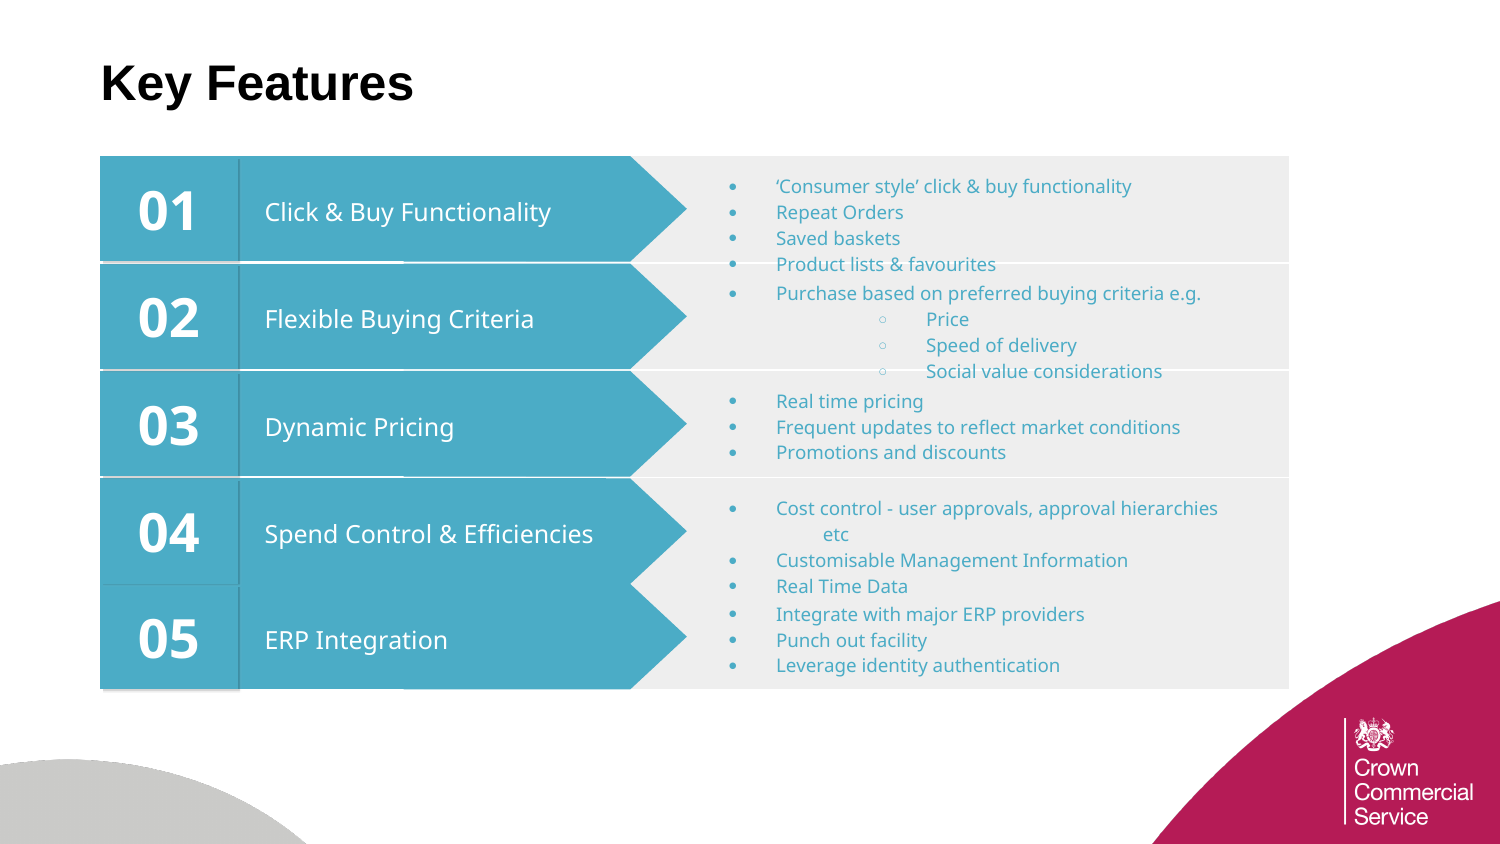

# Key Features
01
‘Consumer style’ click & buy functionality
Repeat Orders
Saved baskets
Product lists & favourites
Click & Buy Functionality
02
Purchase based on preferred buying criteria e.g.
Price
Speed of delivery
Social value considerations
Flexible Buying Criteria
03
Real time pricing
Frequent updates to reflect market conditions
Promotions and discounts
Dynamic Pricing
04
Cost control - user approvals, approval hierarchies etc
Customisable Management Information
Real Time Data
Spend Control & Efficiencies
05
Integrate with major ERP providers
Punch out facility
Leverage identity authentication
ERP Integration